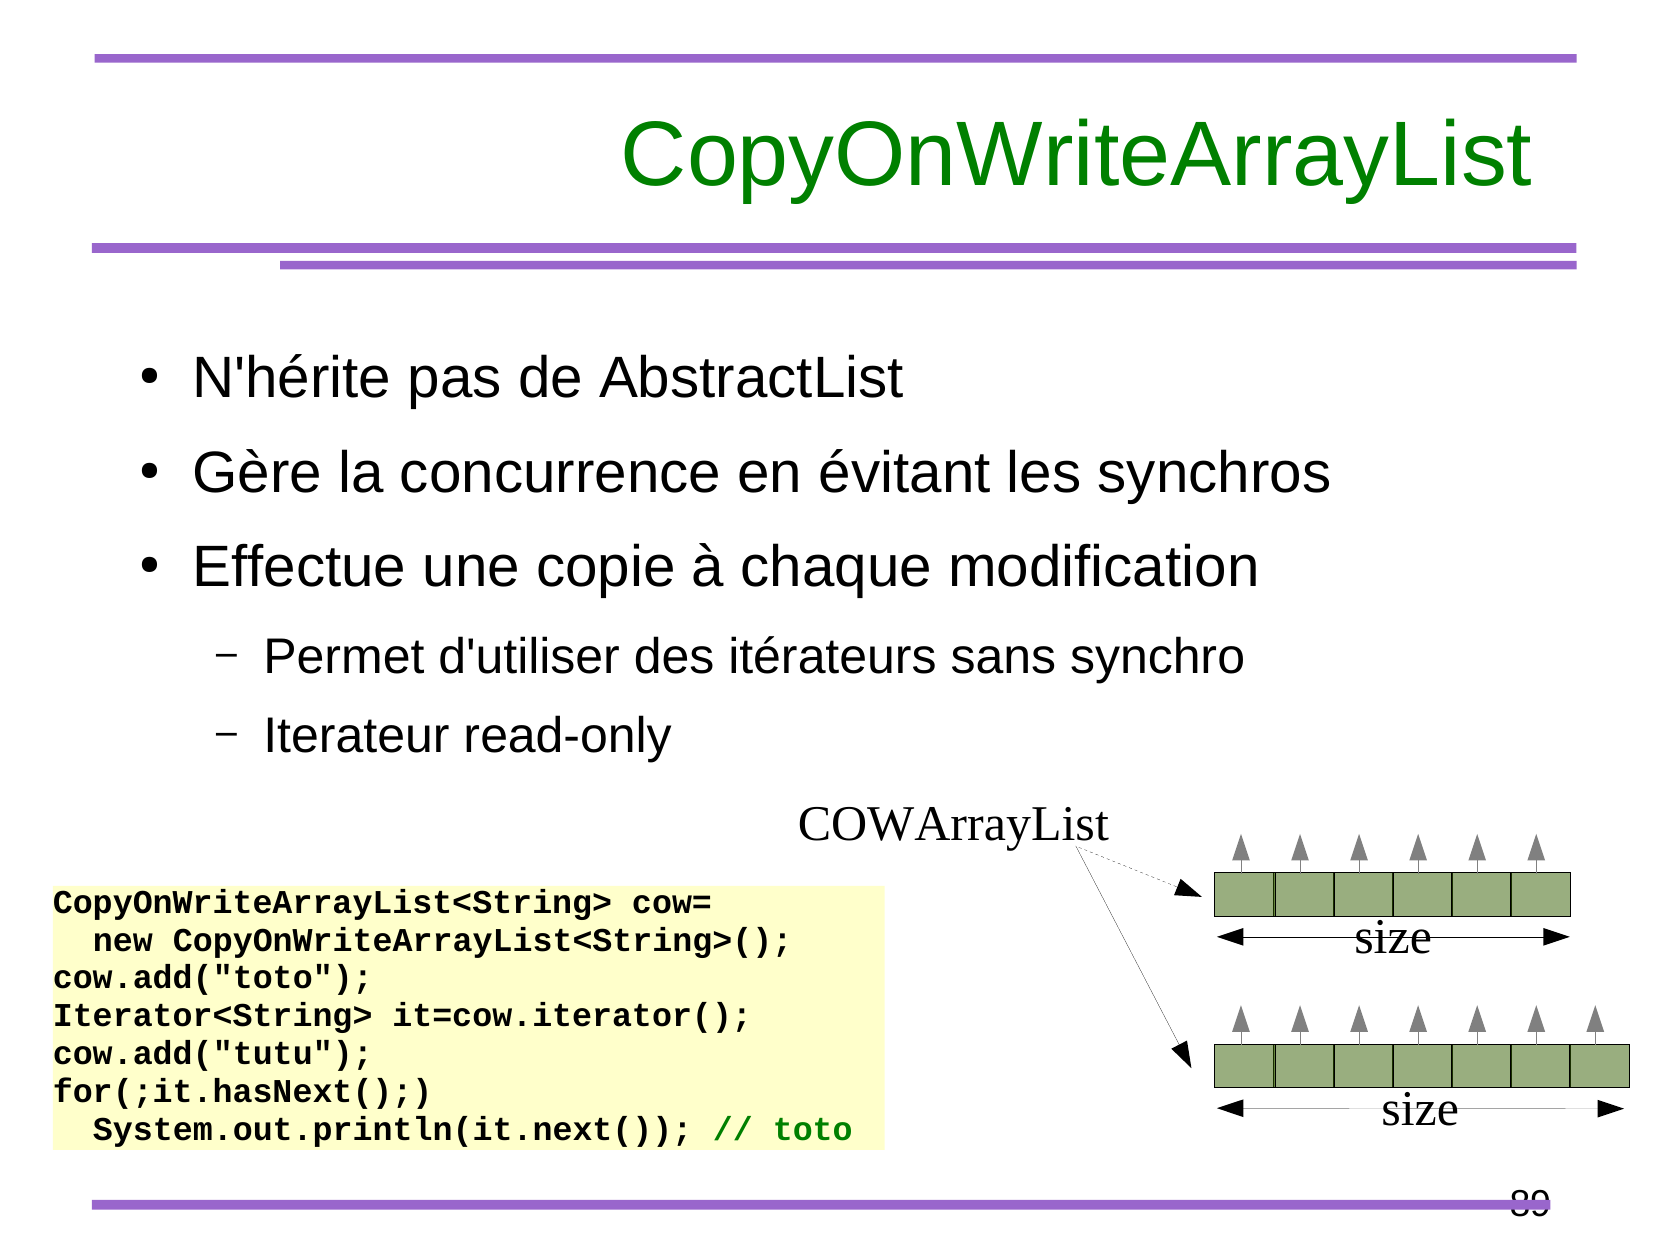

# CopyOnWriteArrayList
N'hérite pas de AbstractList
Gère la concurrence en évitant les synchros
Effectue une copie à chaque modification
Permet d'utiliser des itérateurs sans synchro
Iterateur read-only
COWArrayList
size
CopyOnWriteArrayList<String> cow=
 new CopyOnWriteArrayList<String>();
cow.add("toto");
Iterator<String> it=cow.iterator();
cow.add("tutu");
for(;it.hasNext();)
 System.out.println(it.next()); // toto
size